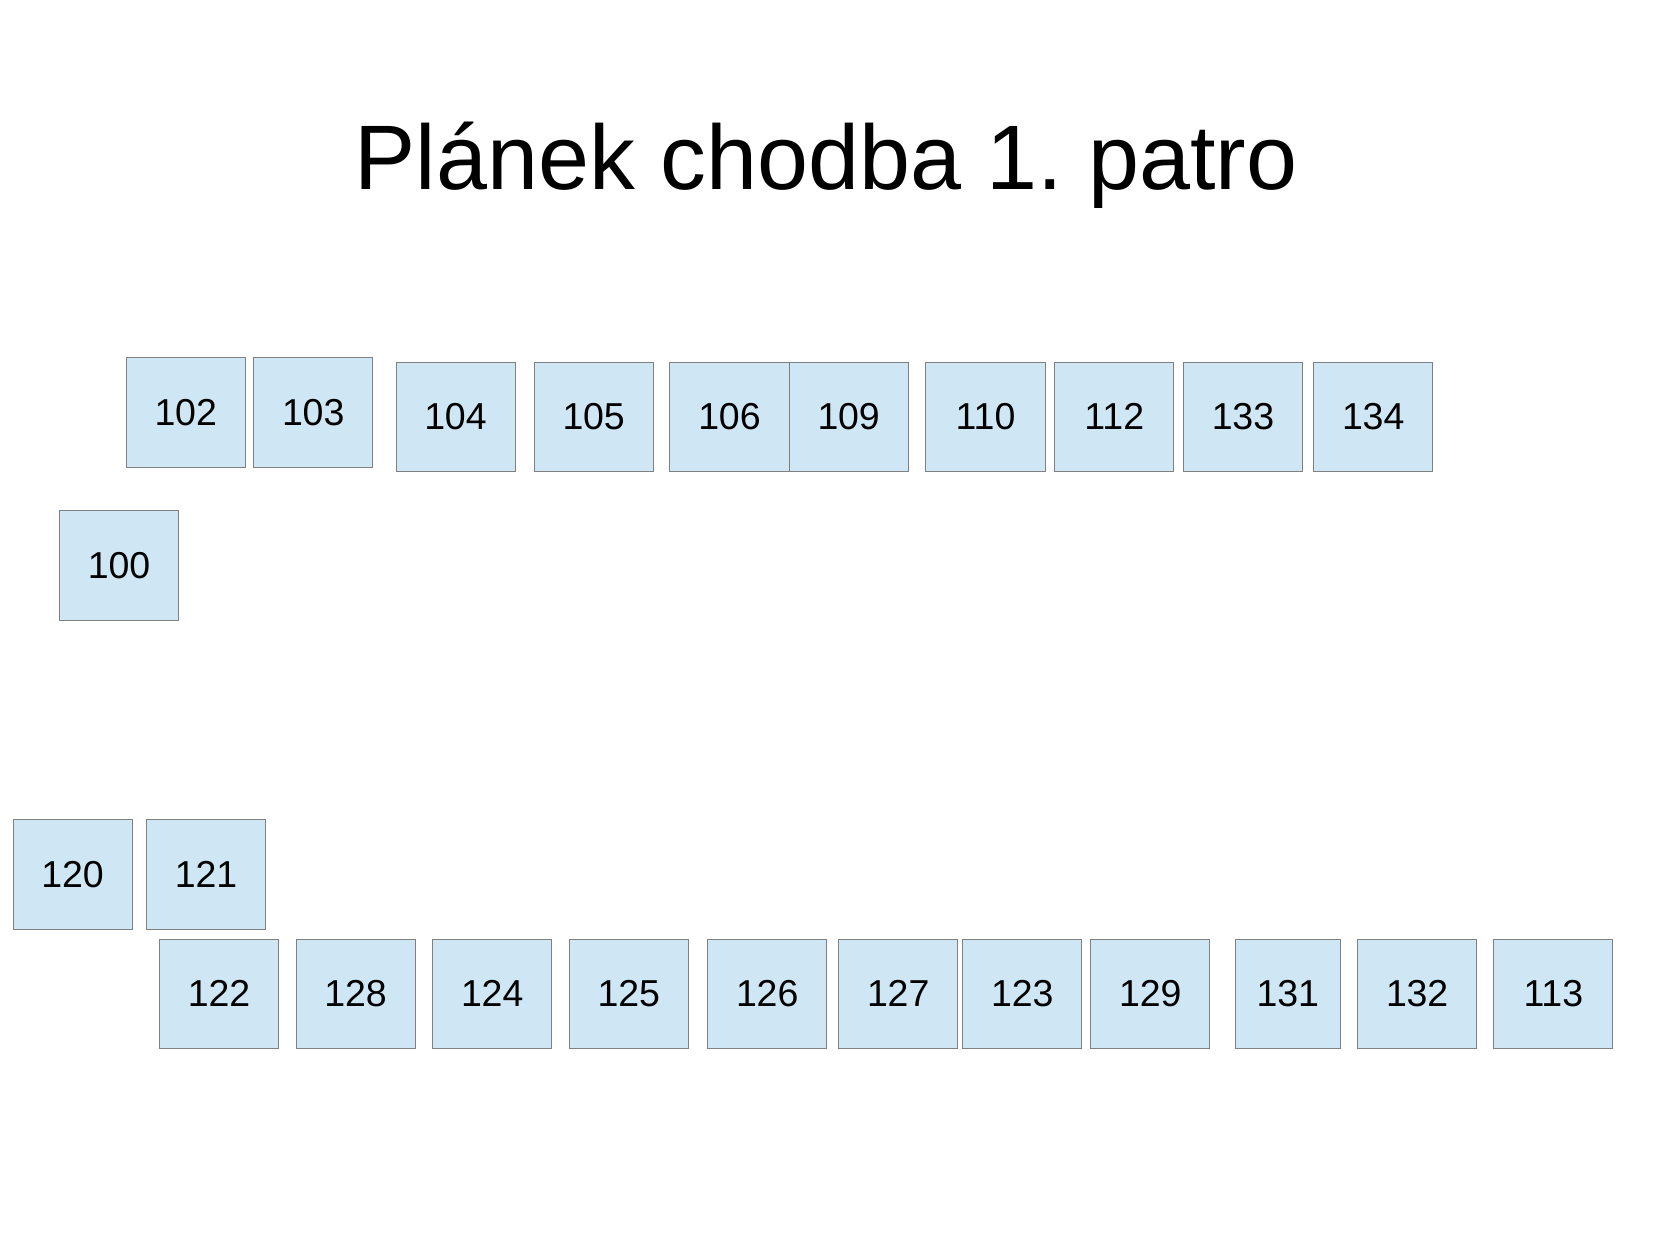

# Plánek chodba 1. patro
102
103
104
105
106
109
110
112
133
134
100
120
121
122
128
124
125
126
127
123
129
131
132
113